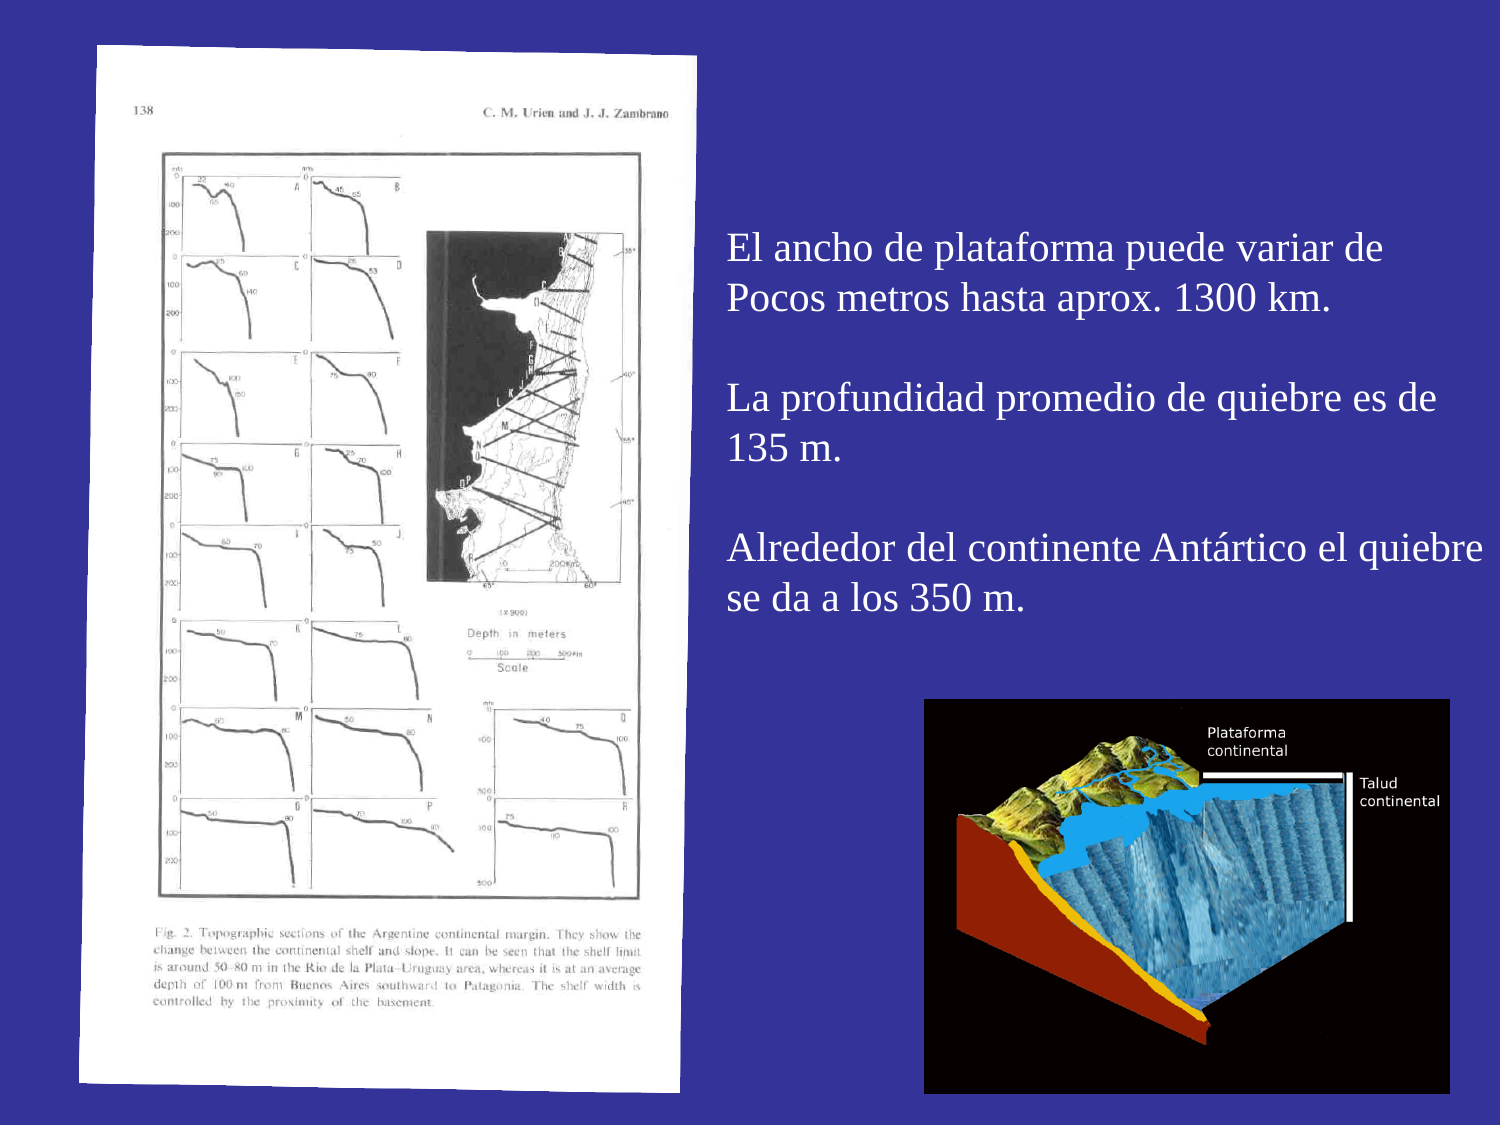

El ancho de plataforma puede variar de
Pocos metros hasta aprox. 1300 km.
La profundidad promedio de quiebre es de
135 m.
Alrededor del continente Antártico el quiebre
se da a los 350 m.